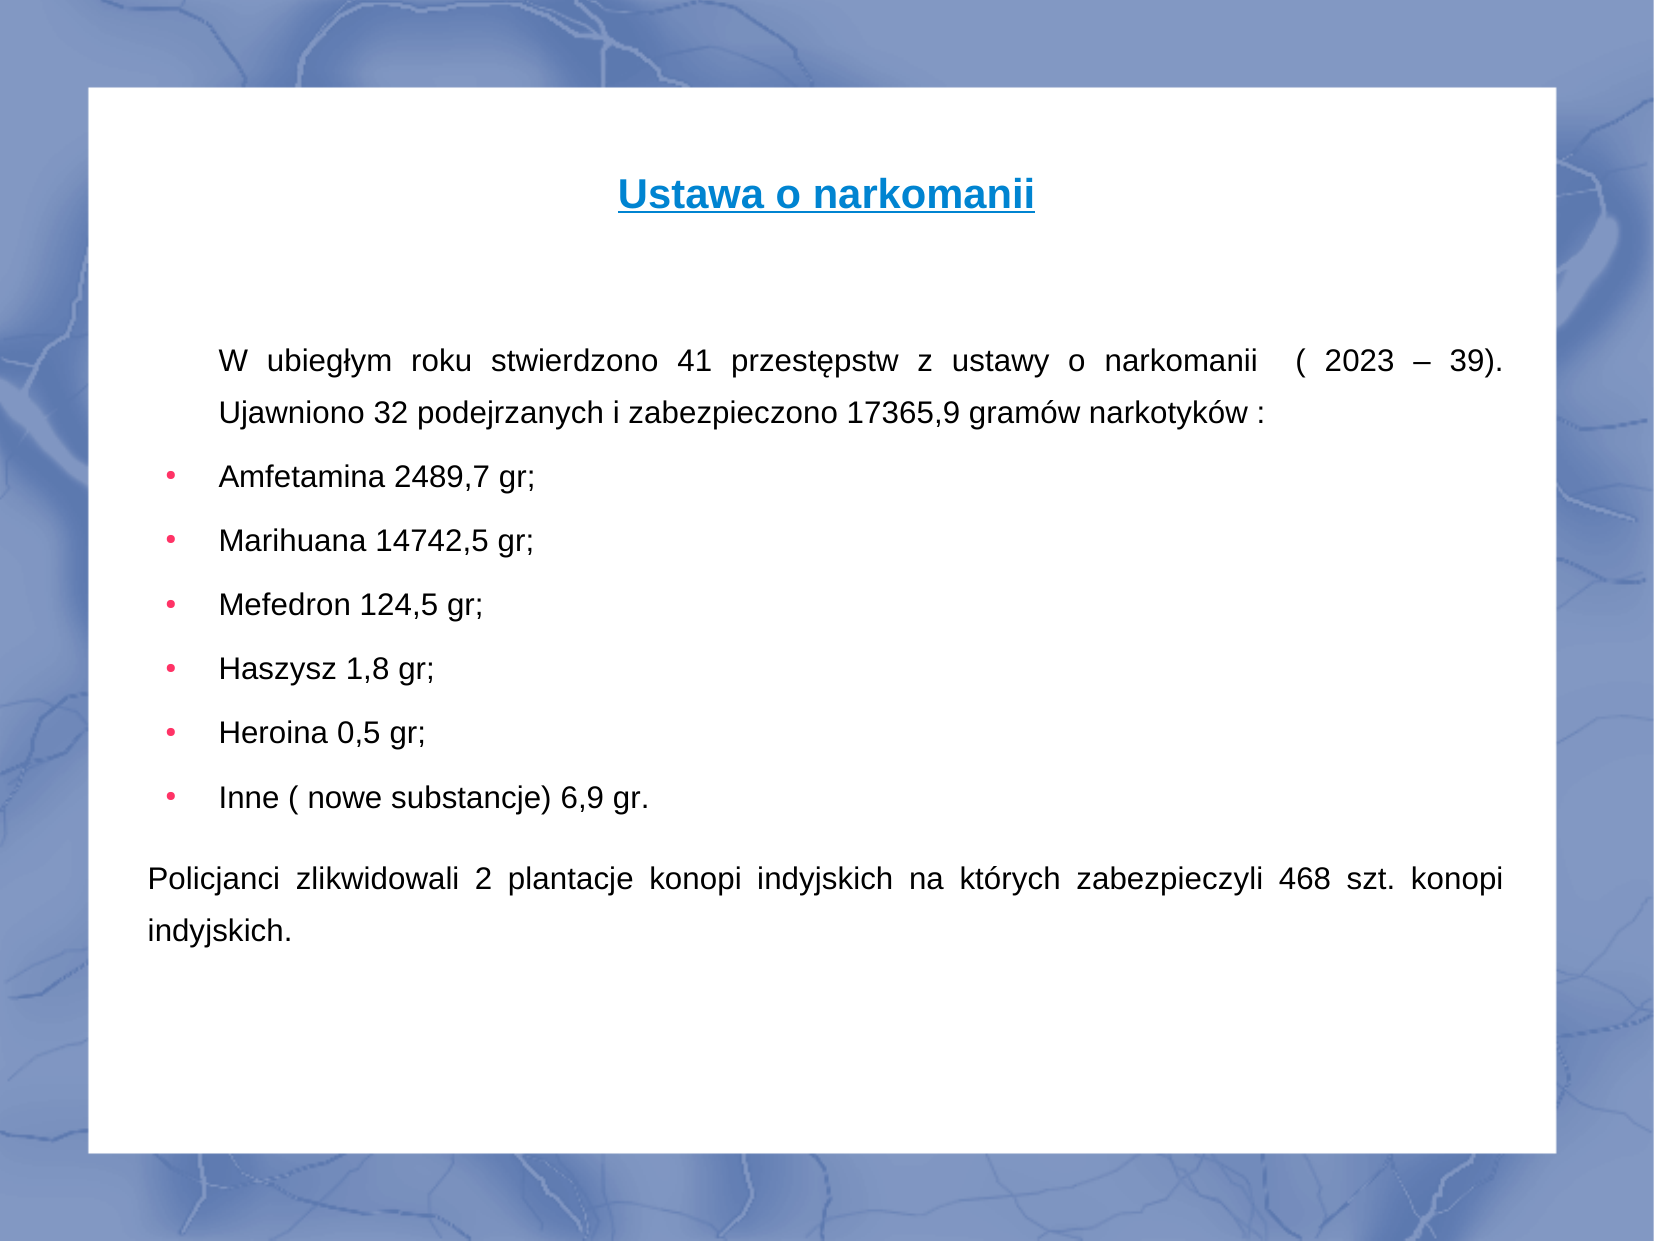

# Ustawa o narkomanii
W ubiegłym roku stwierdzono 41 przestępstw z ustawy o narkomanii ( 2023 – 39). Ujawniono 32 podejrzanych i zabezpieczono 17365,9 gramów narkotyków :
Amfetamina 2489,7 gr;
Marihuana 14742,5 gr;
Mefedron 124,5 gr;
Haszysz 1,8 gr;
Heroina 0,5 gr;
Inne ( nowe substancje) 6,9 gr.
Policjanci zlikwidowali 2 plantacje konopi indyjskich na których zabezpieczyli 468 szt. konopi indyjskich.